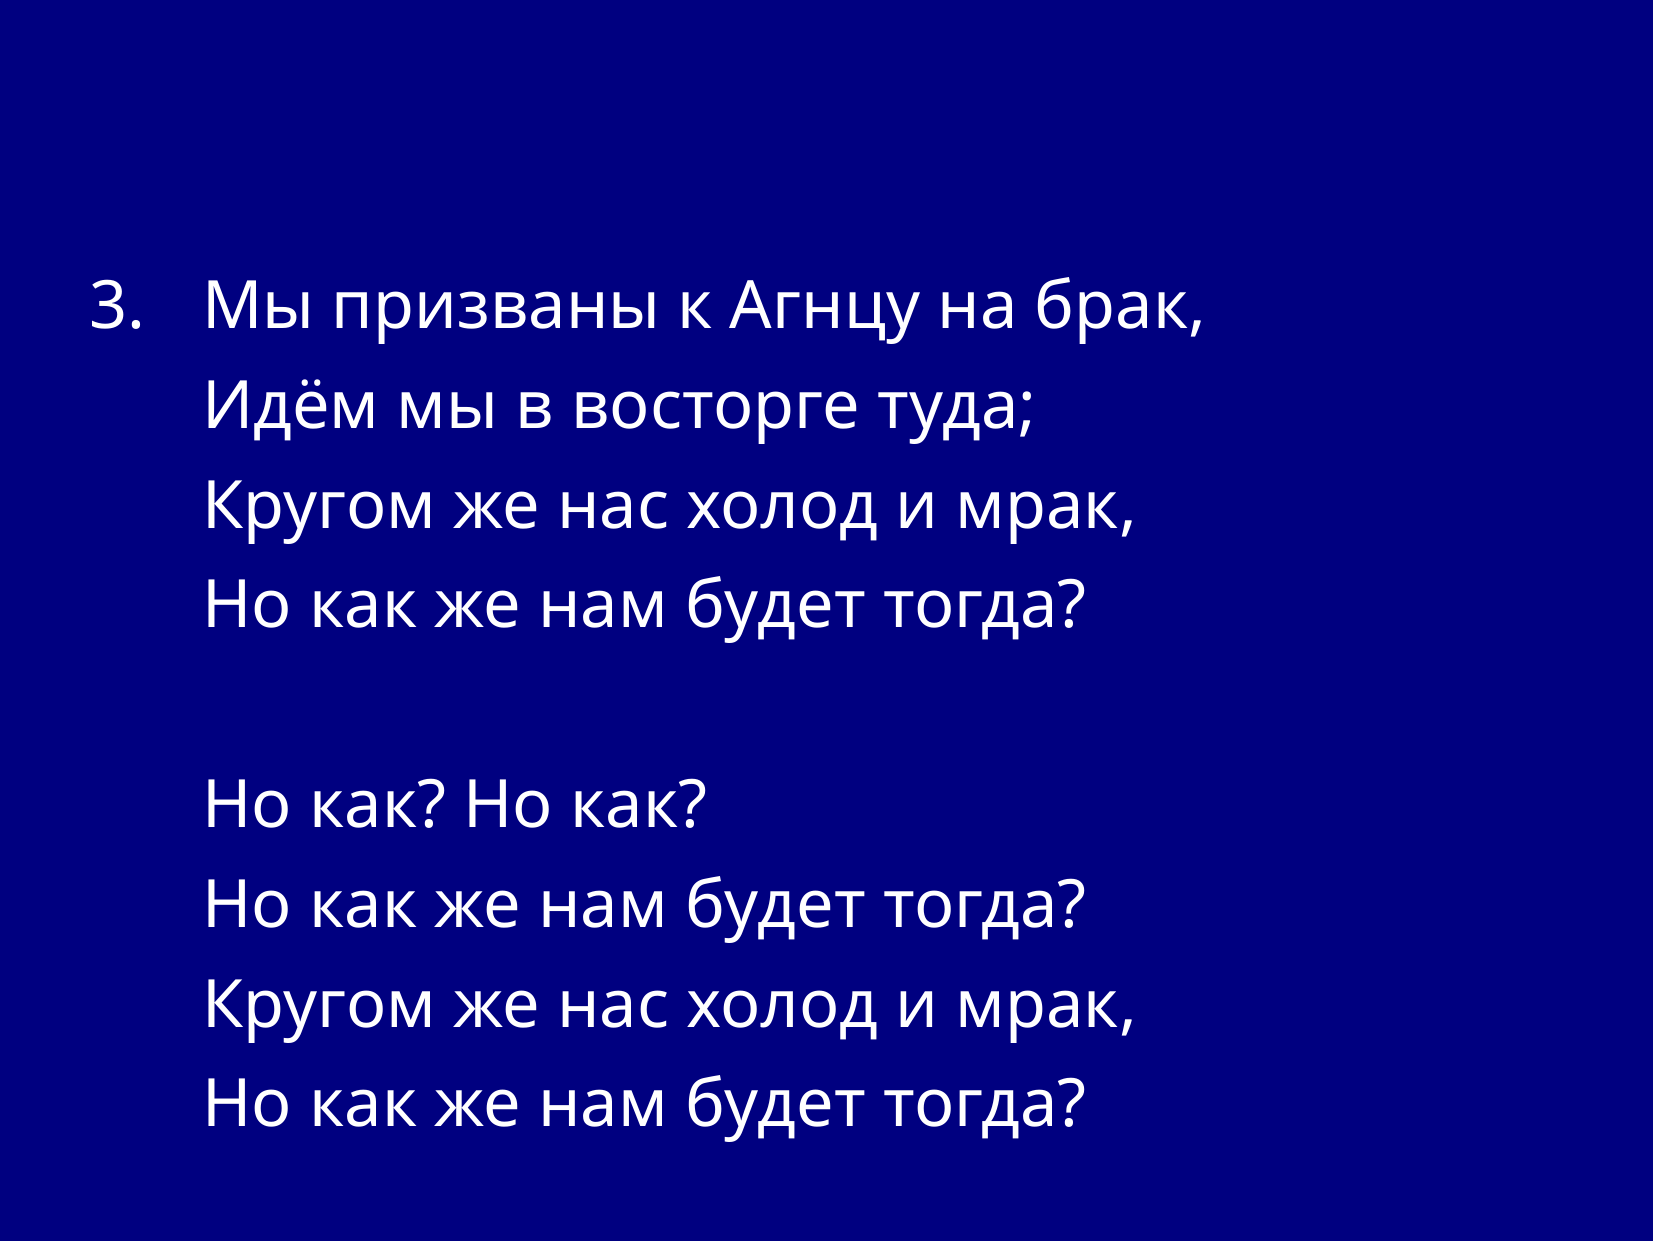

3.	Мы призваны к Агнцу на брак,
	Идём мы в восторге туда;
	Кругом же нас холод и мрак,
	Но как же нам будет тогда?
	Но как? Но как?
	Но как же нам будет тогда?
	Кругом же нас холод и мрак,
	Но как же нам будет тогда?